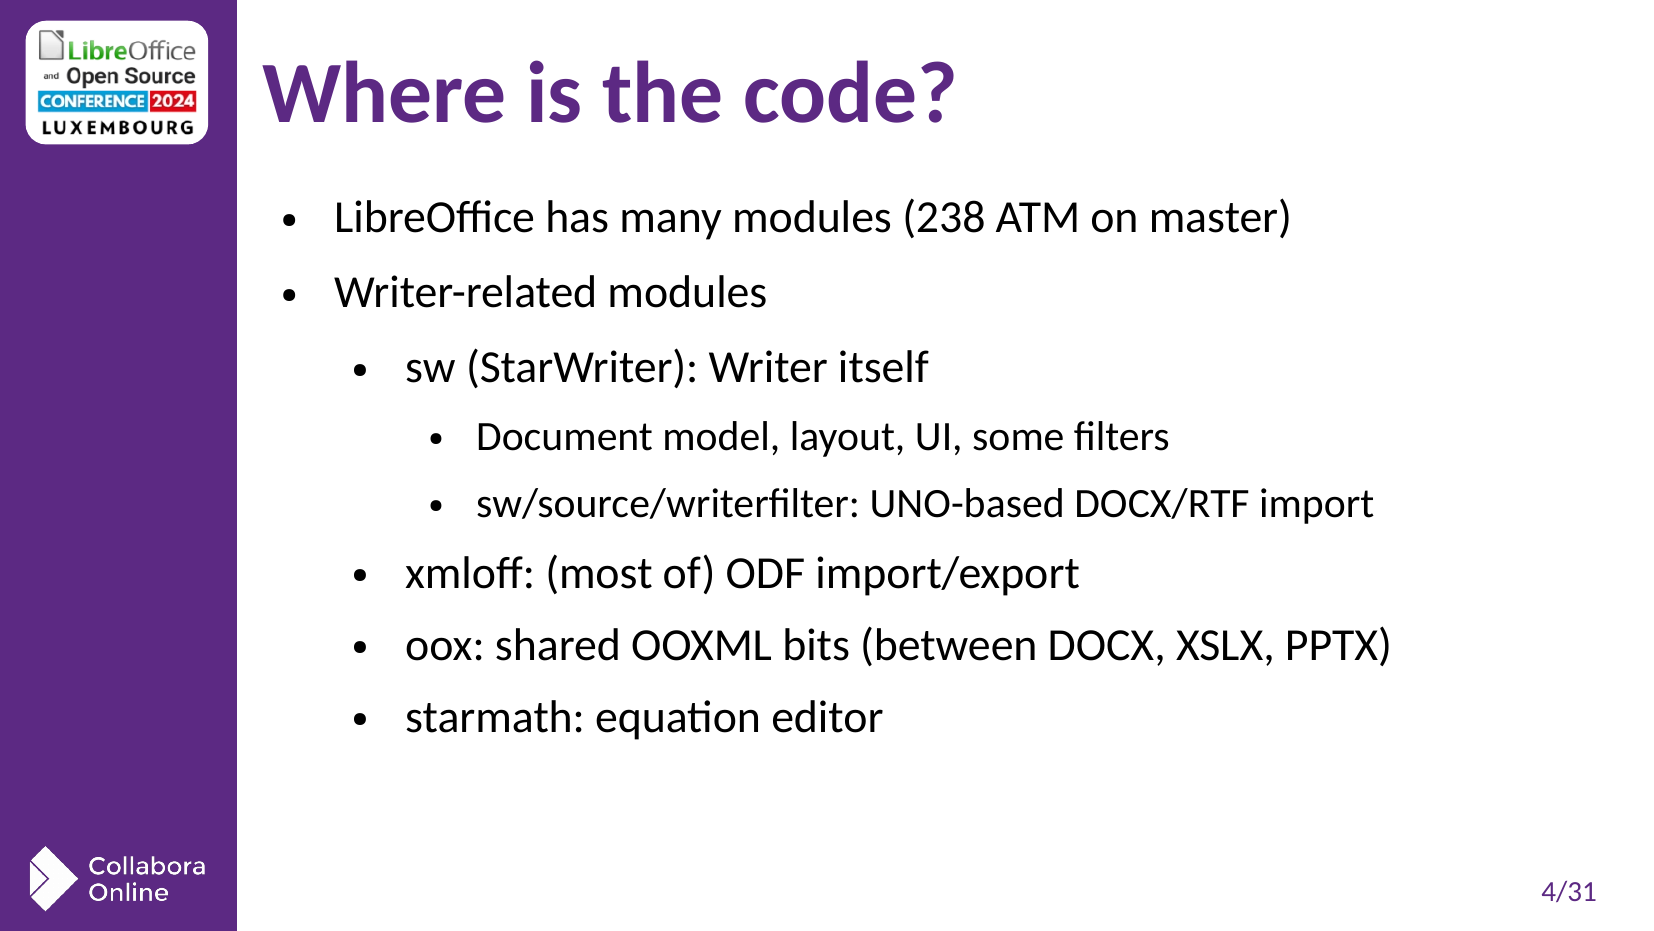

# Where is the code?
LibreOffice has many modules (238 ATM on master)
Writer-related modules
sw (StarWriter): Writer itself
Document model, layout, UI, some filters
sw/source/writerfilter: UNO-based DOCX/RTF import
xmloff: (most of) ODF import/export
oox: shared OOXML bits (between DOCX, XSLX, PPTX)
starmath: equation editor
4